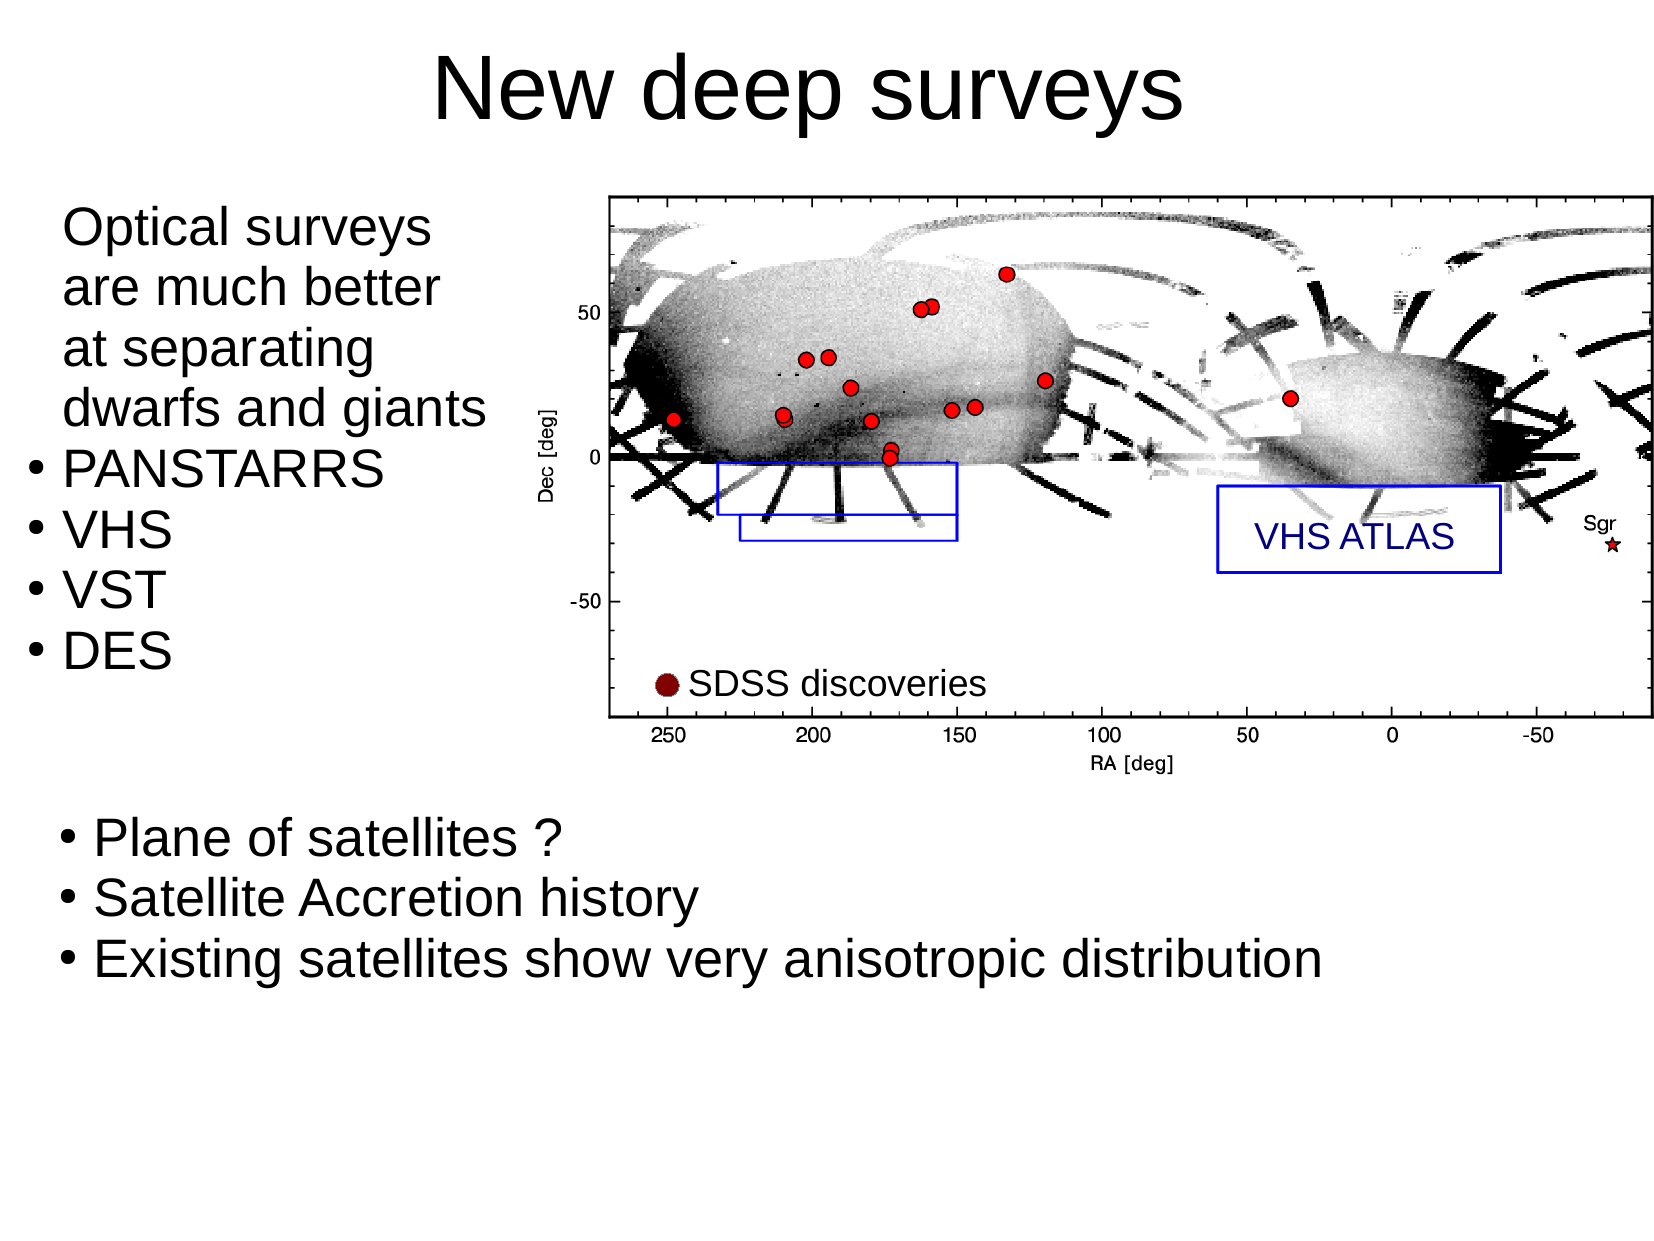

# New deep surveys
Optical surveys are much better at separating dwarfs and giants
PANSTARRS
VHS
VST
DES
VHS ATLAS
SDSS discoveries
Plane of satellites ?
Satellite Accretion history
Existing satellites show very anisotropic distribution